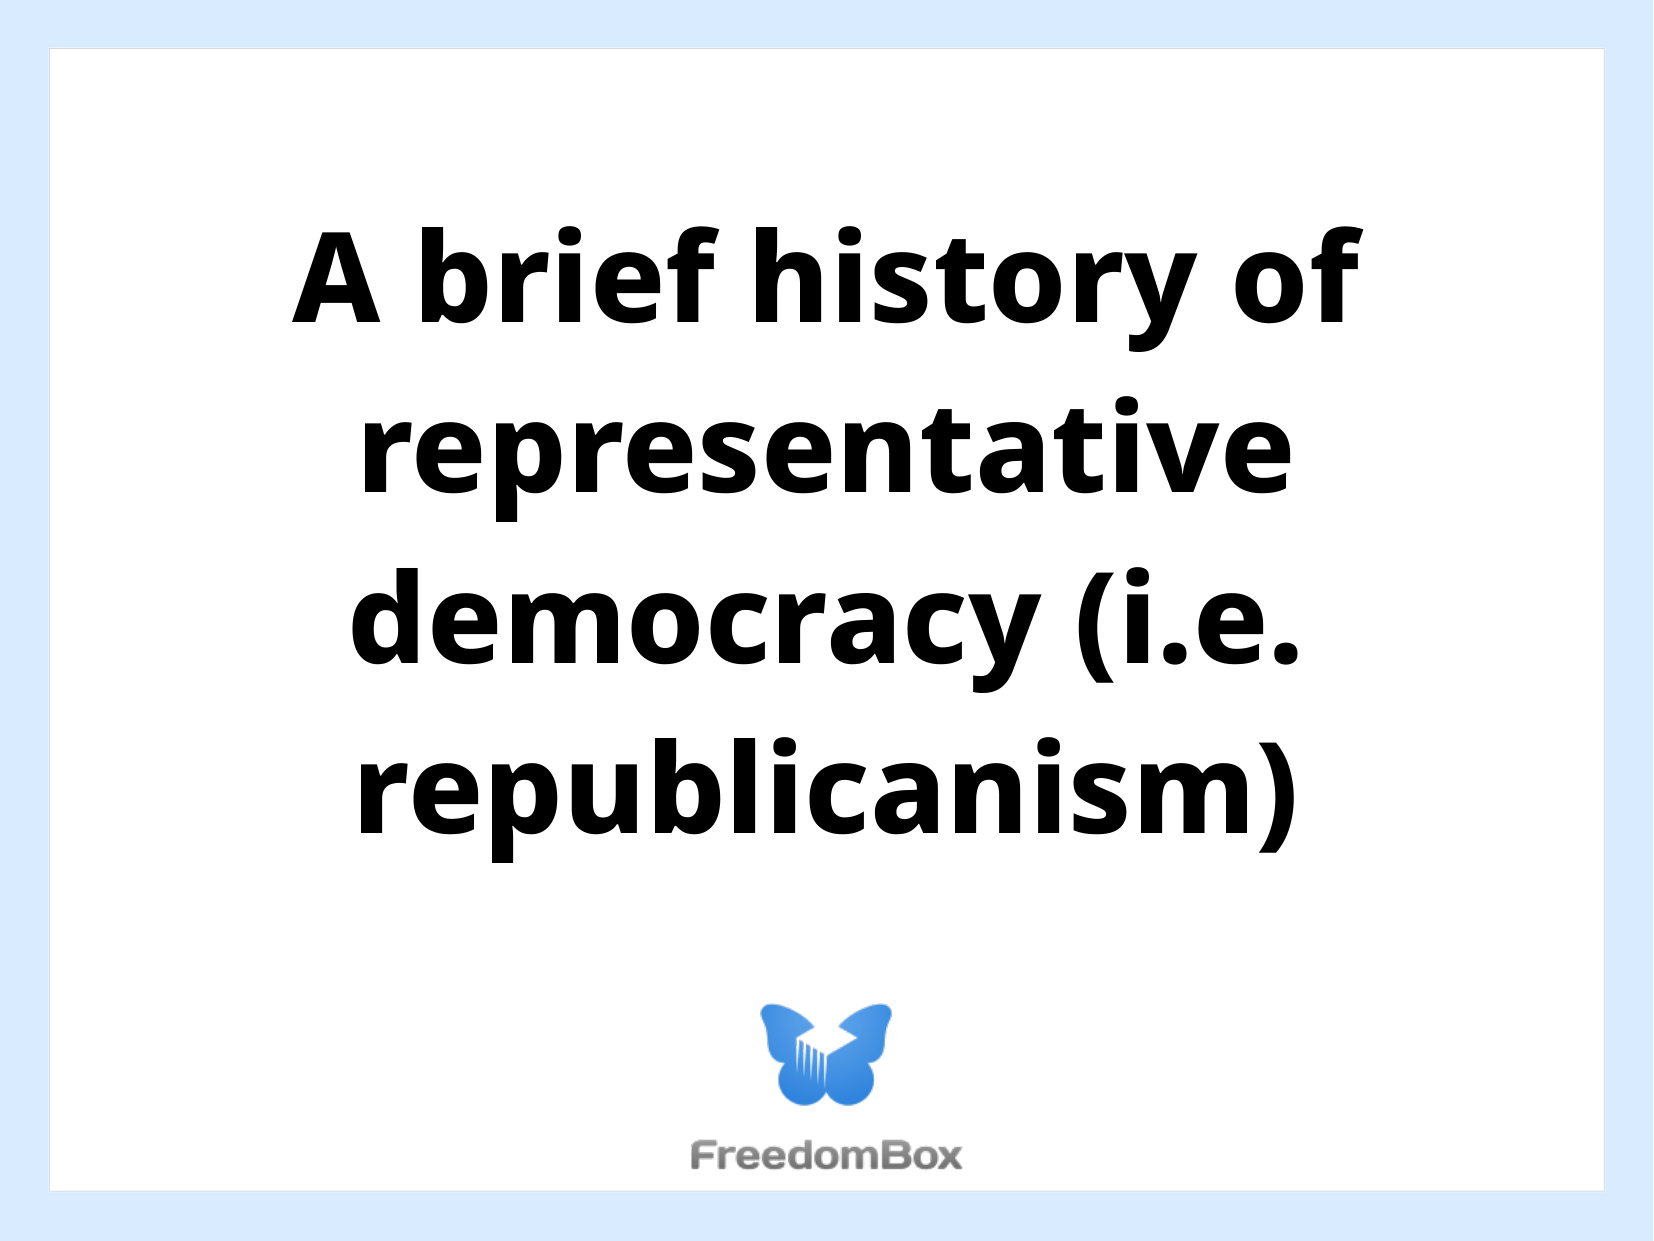

# A brief history of representative democracy (i.e. republicanism)